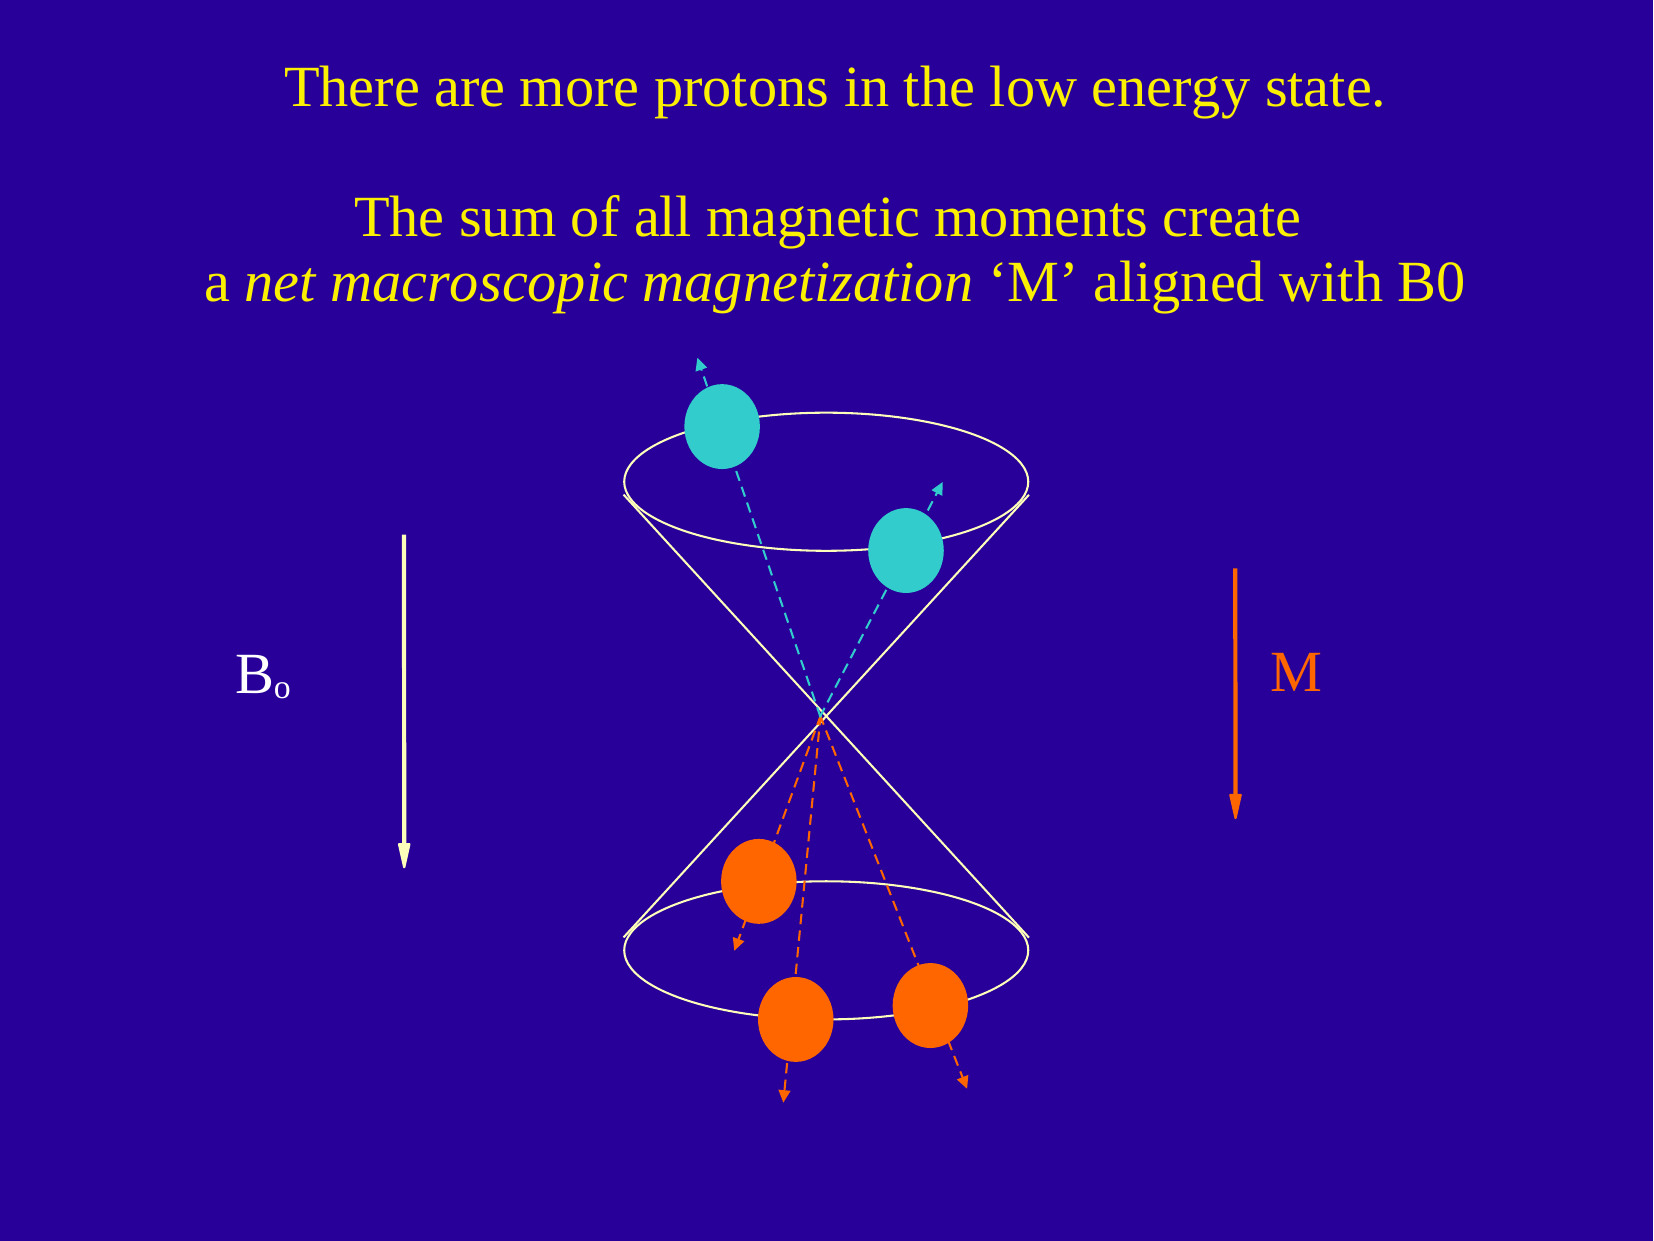

There are more protons in the low energy state.
The sum of all magnetic moments create
a net macroscopic magnetization ‘M’ aligned with B0
M
Bo